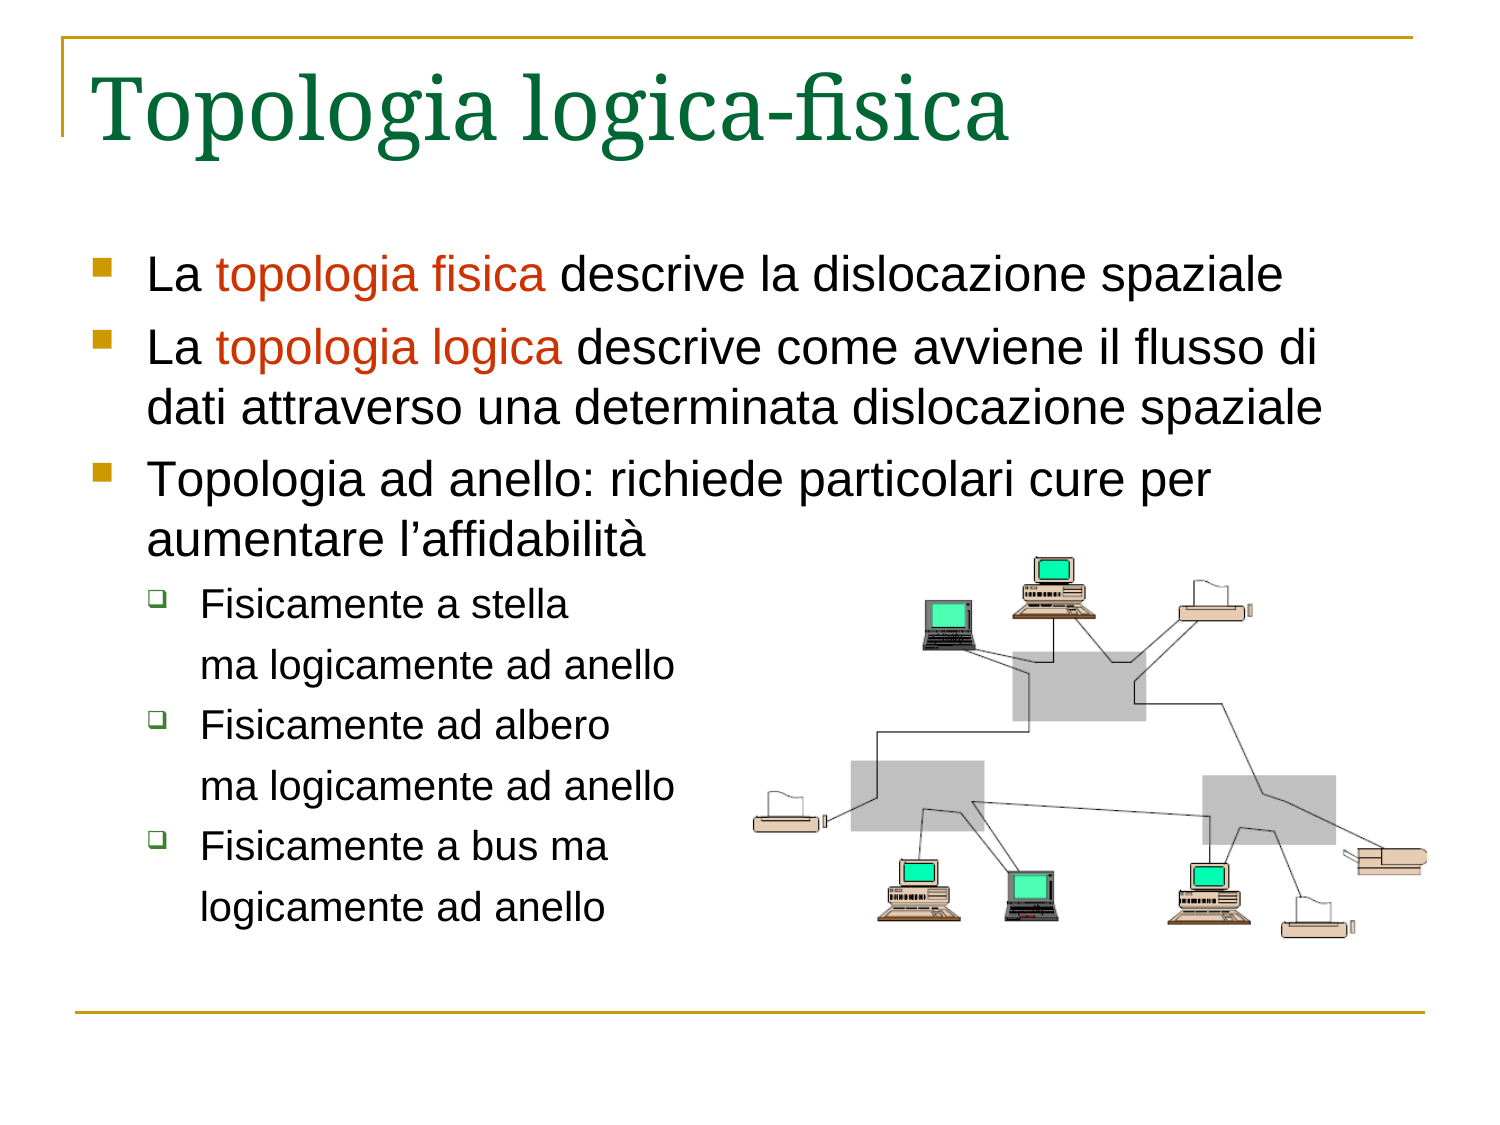

# Topologia logica-fisica
La topologia fisica descrive la dislocazione spaziale
La topologia logica descrive come avviene il flusso di dati attraverso una determinata dislocazione spaziale
Topologia ad anello: richiede particolari cure per aumentare l’affidabilità
Fisicamente a stella
	ma logicamente ad anello
Fisicamente ad albero
	ma logicamente ad anello
Fisicamente a bus ma
	logicamente ad anello